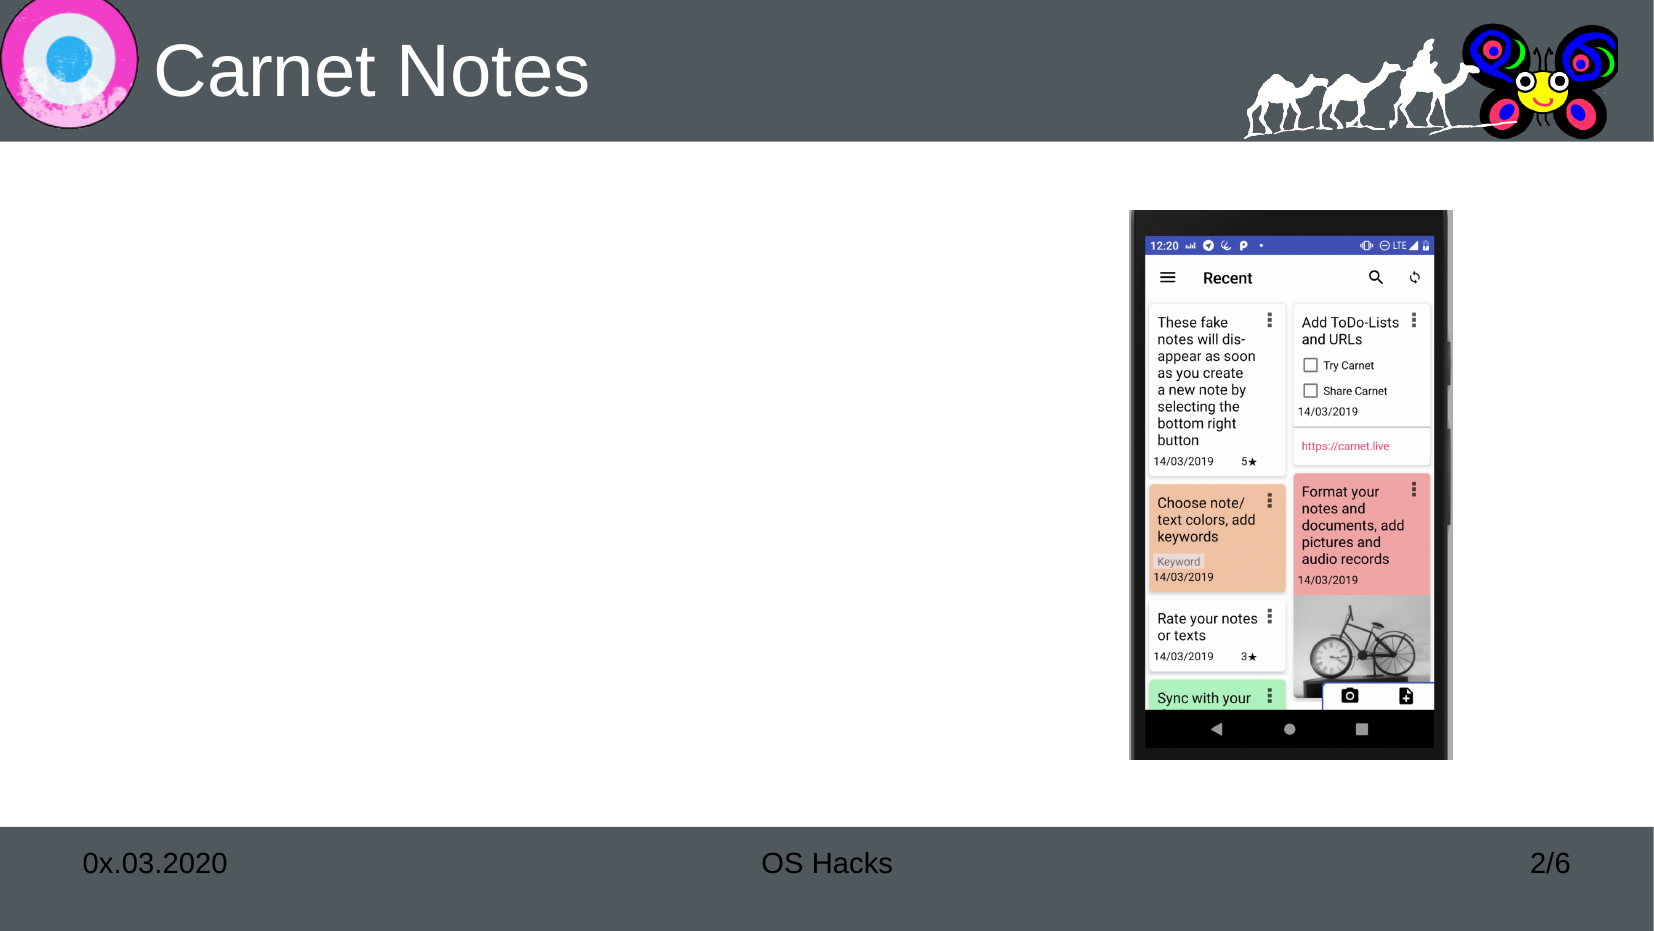

# Carnet Notes
08. März 2019
2